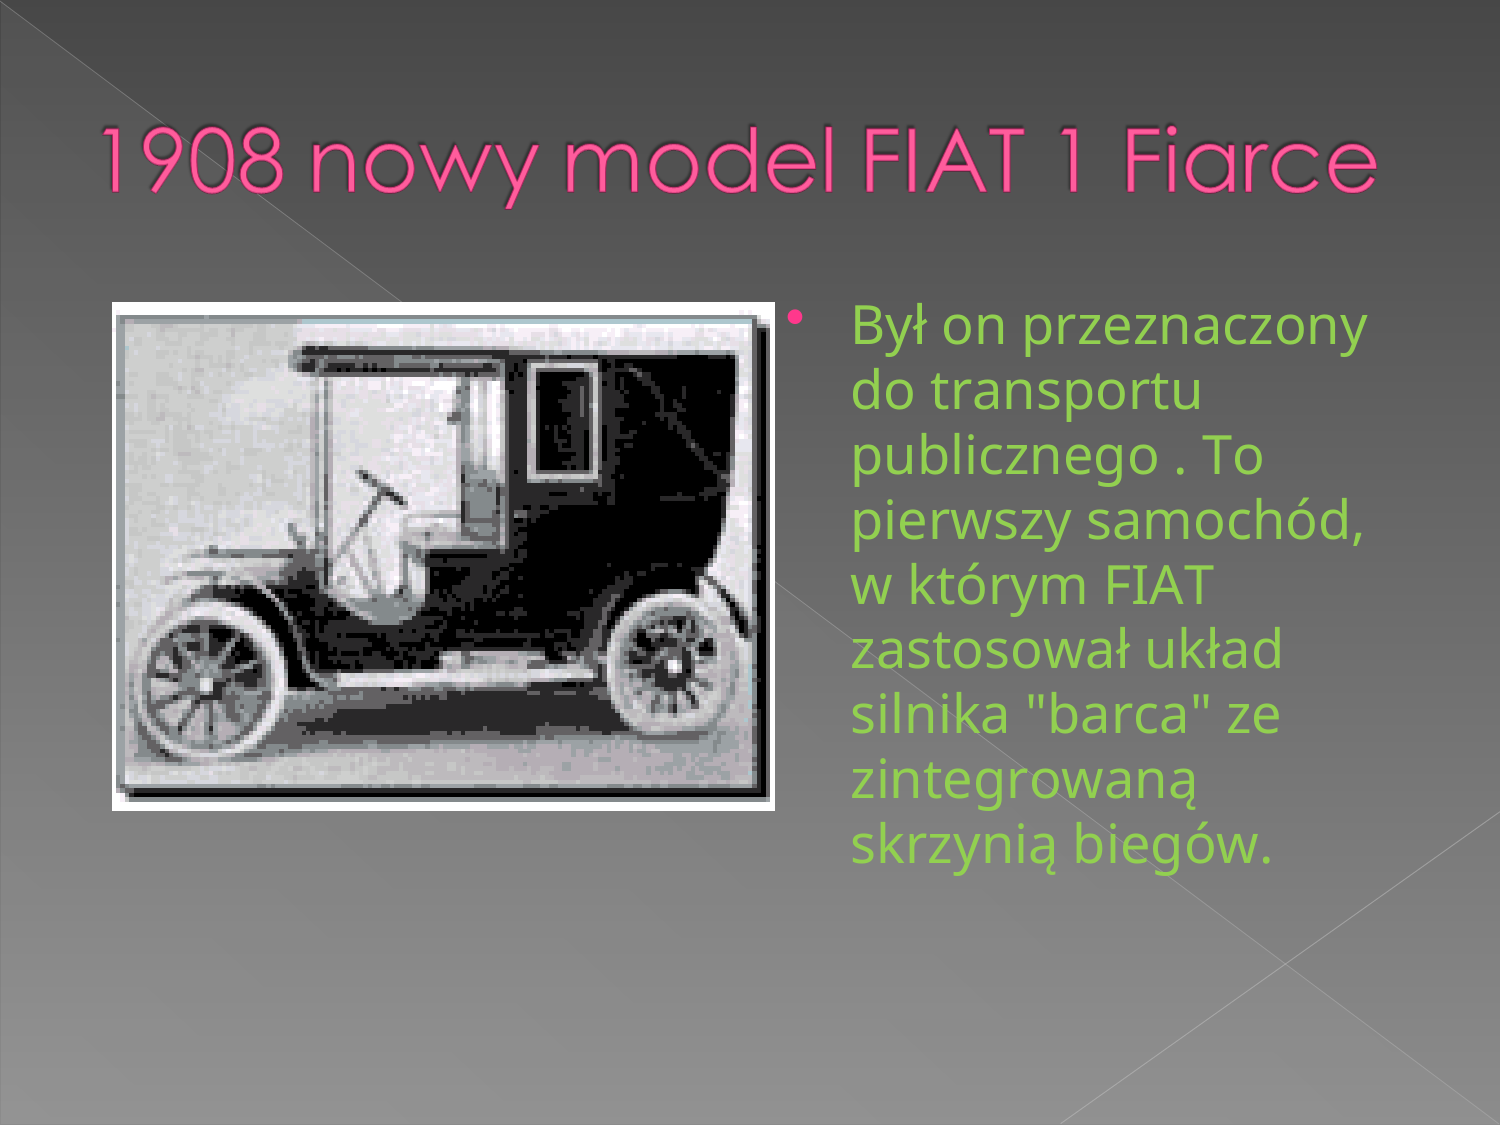

Był on przeznaczony do transportu publicznego . To pierwszy samochód, w którym FIAT zastosował układ silnika "barca" ze zintegrowaną skrzynią biegów.